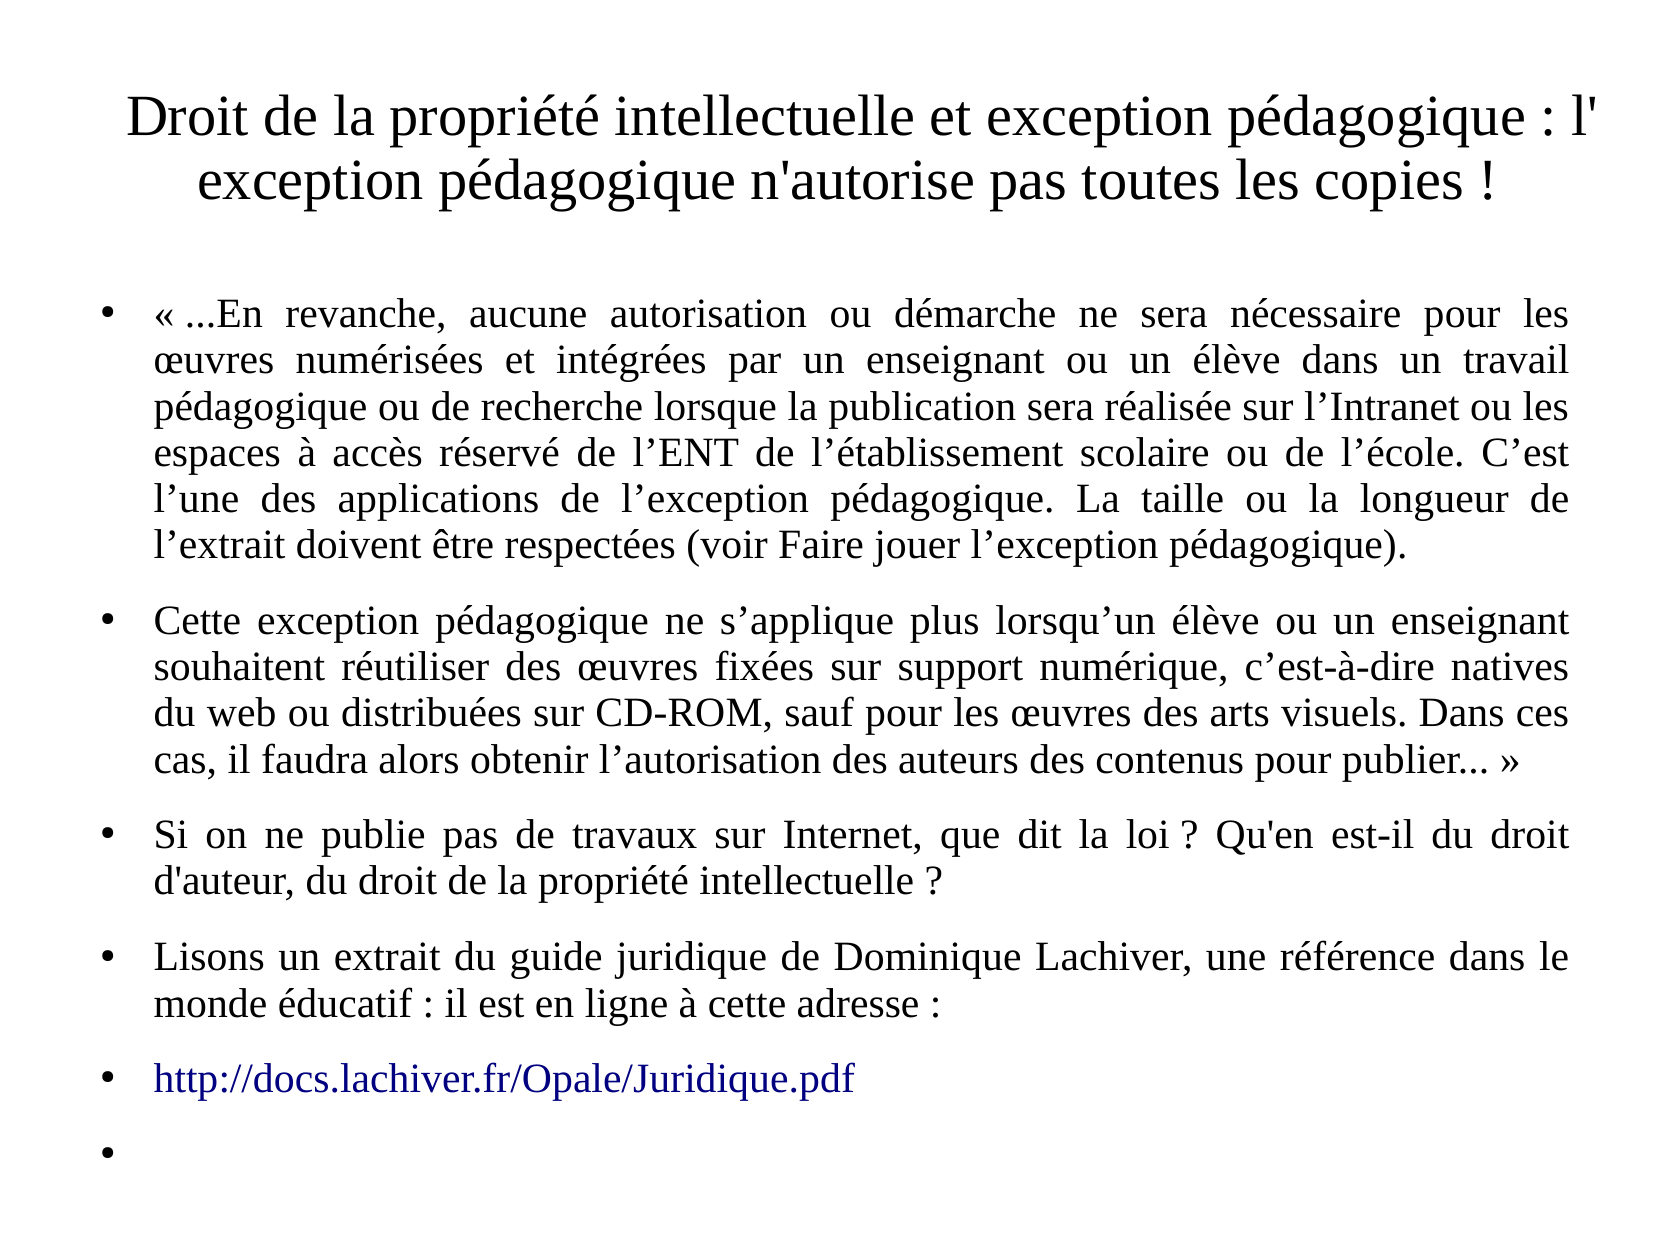

# Droit de la propriété intellectuelle et exception pédagogique : l' exception pédagogique n'autorise pas toutes les copies !
« ...En revanche, aucune autorisation ou démarche ne sera nécessaire pour les œuvres numérisées et intégrées par un enseignant ou un élève dans un travail pédagogique ou de recherche lorsque la publication sera réalisée sur l’Intranet ou les espaces à accès réservé de l’ENT de l’établissement scolaire ou de l’école. C’est l’une des applications de l’exception pédagogique. La taille ou la longueur de l’extrait doivent être respectées (voir Faire jouer l’exception pédagogique).
Cette exception pédagogique ne s’applique plus lorsqu’un élève ou un enseignant souhaitent réutiliser des œuvres fixées sur support numérique, c’est-à-dire natives du web ou distribuées sur CD-ROM, sauf pour les œuvres des arts visuels. Dans ces cas, il faudra alors obtenir l’autorisation des auteurs des contenus pour publier... »
Si on ne publie pas de travaux sur Internet, que dit la loi ? Qu'en est-il du droit d'auteur, du droit de la propriété intellectuelle ?
Lisons un extrait du guide juridique de Dominique Lachiver, une référence dans le monde éducatif : il est en ligne à cette adresse :
http://docs.lachiver.fr/Opale/Juridique.pdf